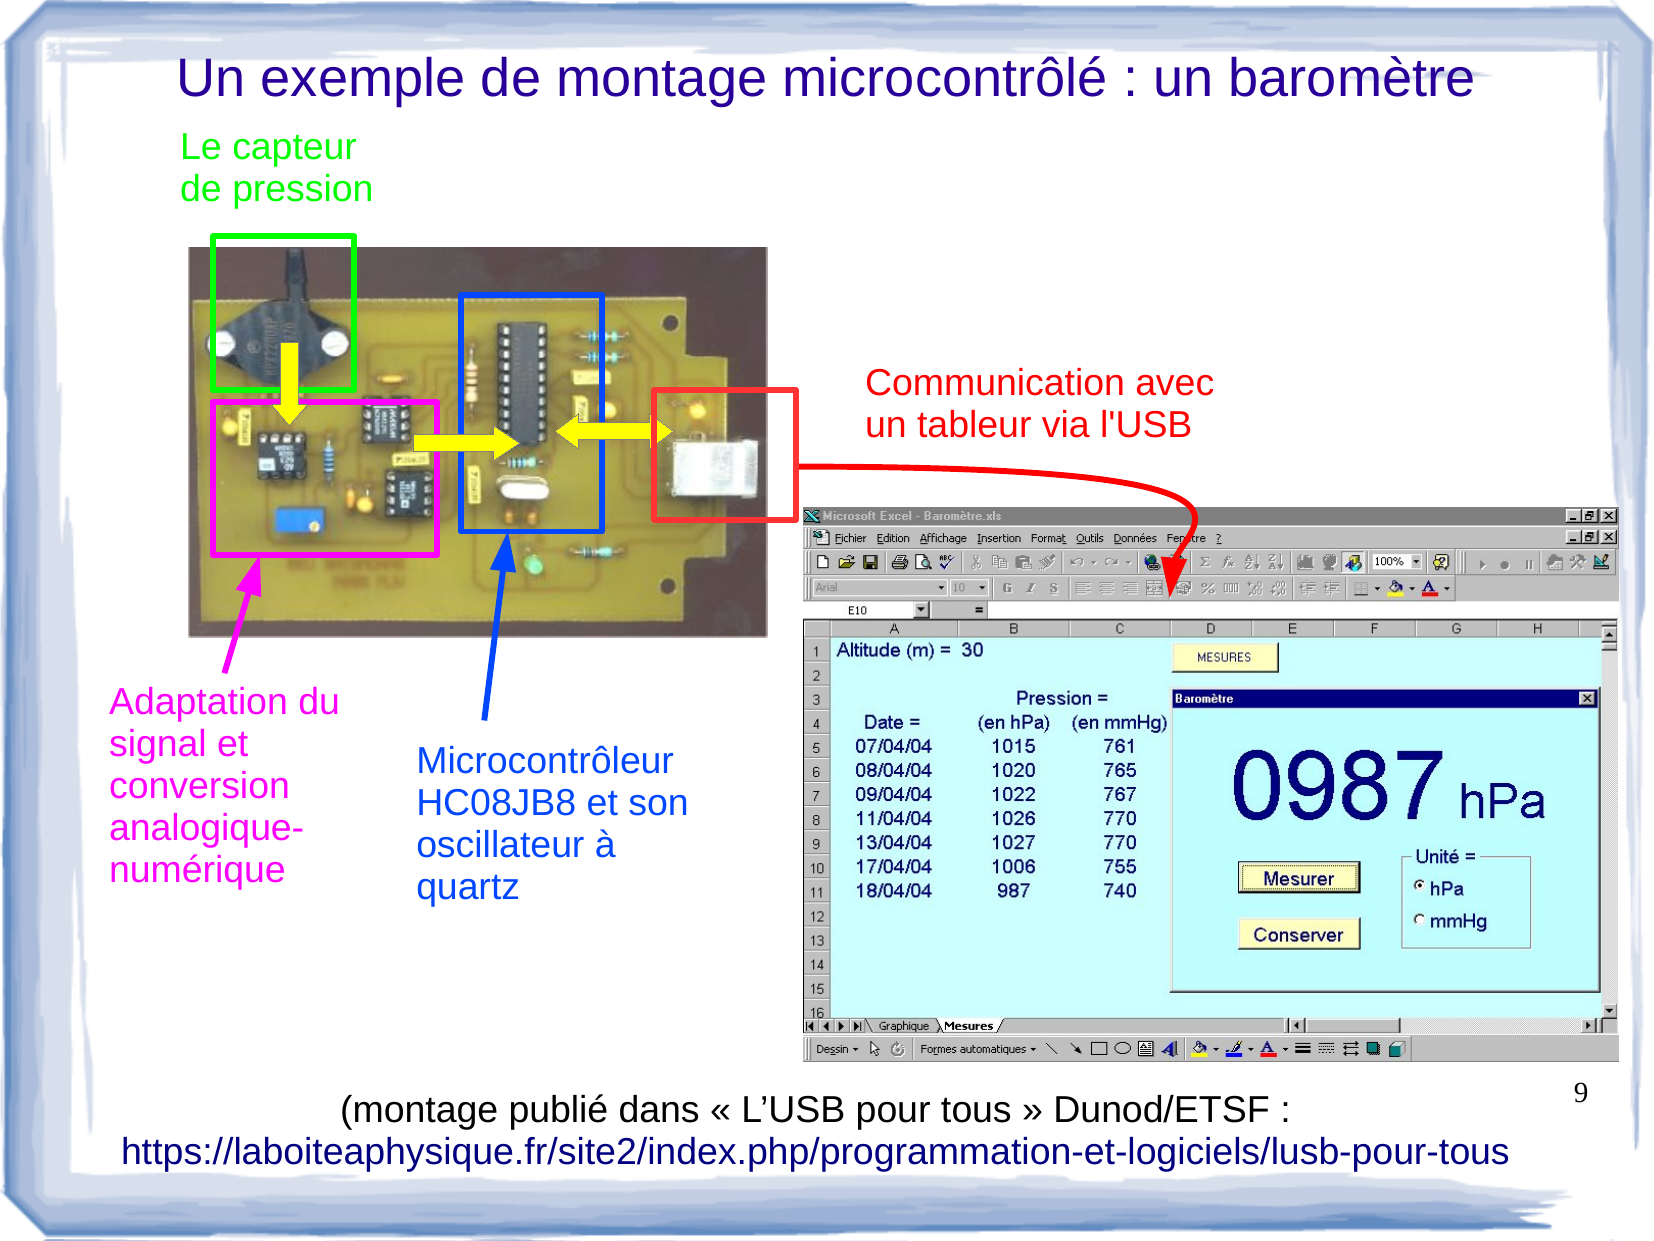

# Un exemple de montage microcontrôlé : un baromètre
Le capteur de pression
Communication avec un tableur via l'USB
Adaptation du signal et conversion analogique-numérique
Microcontrôleur HC08JB8 et son oscillateur à quartz
9
(montage publié dans « L’USB pour tous » Dunod/ETSF : https://laboiteaphysique.fr/site2/index.php/programmation-et-logiciels/lusb-pour-tous